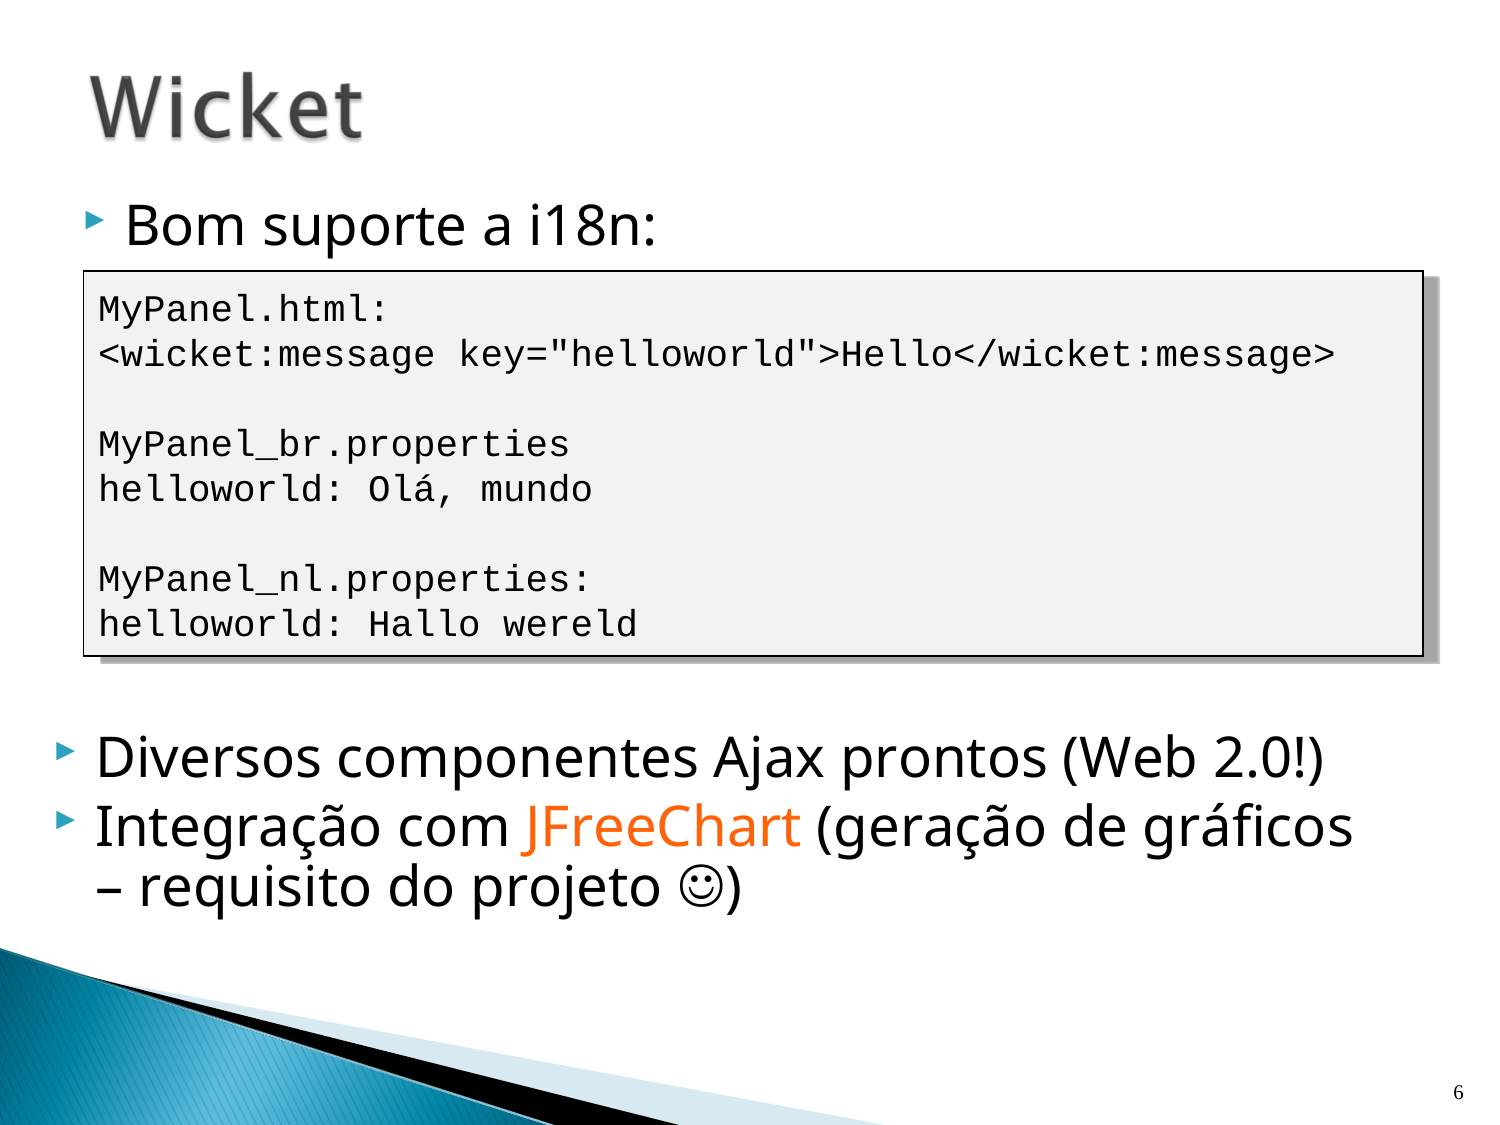

Bom suporte a i18n:
MyPanel.html:
<wicket:message key="helloworld">Hello</wicket:message>
MyPanel_br.properties
helloworld: Olá, mundo
MyPanel_nl.properties:
helloworld: Hallo wereld
Diversos componentes Ajax prontos (Web 2.0!)
Integração com JFreeChart (geração de gráficos – requisito do projeto )